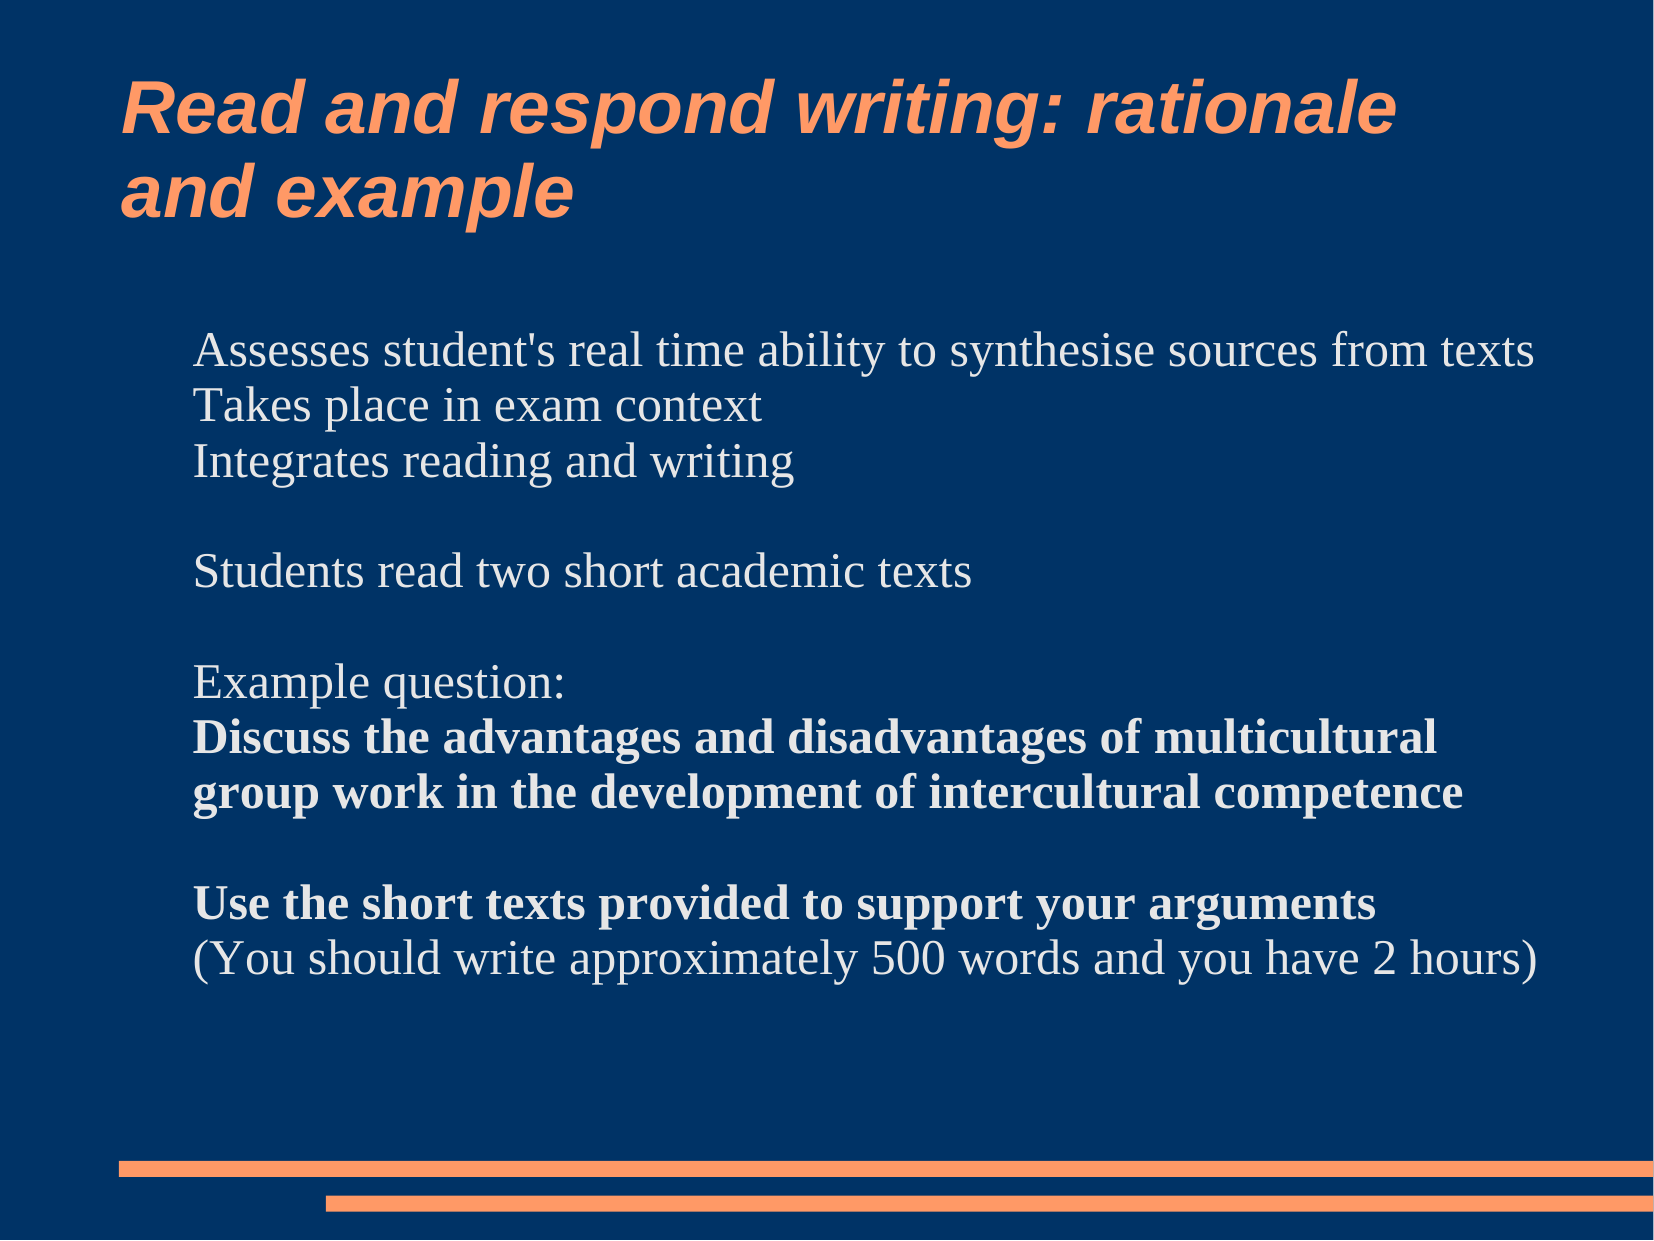

# Read and respond writing: rationale and example
Assesses student's real time ability to synthesise sources from texts
Takes place in exam context
Integrates reading and writing
Students read two short academic texts
Example question:
Discuss the advantages and disadvantages of multicultural group work in the development of intercultural competence
Use the short texts provided to support your arguments
(You should write approximately 500 words and you have 2 hours)